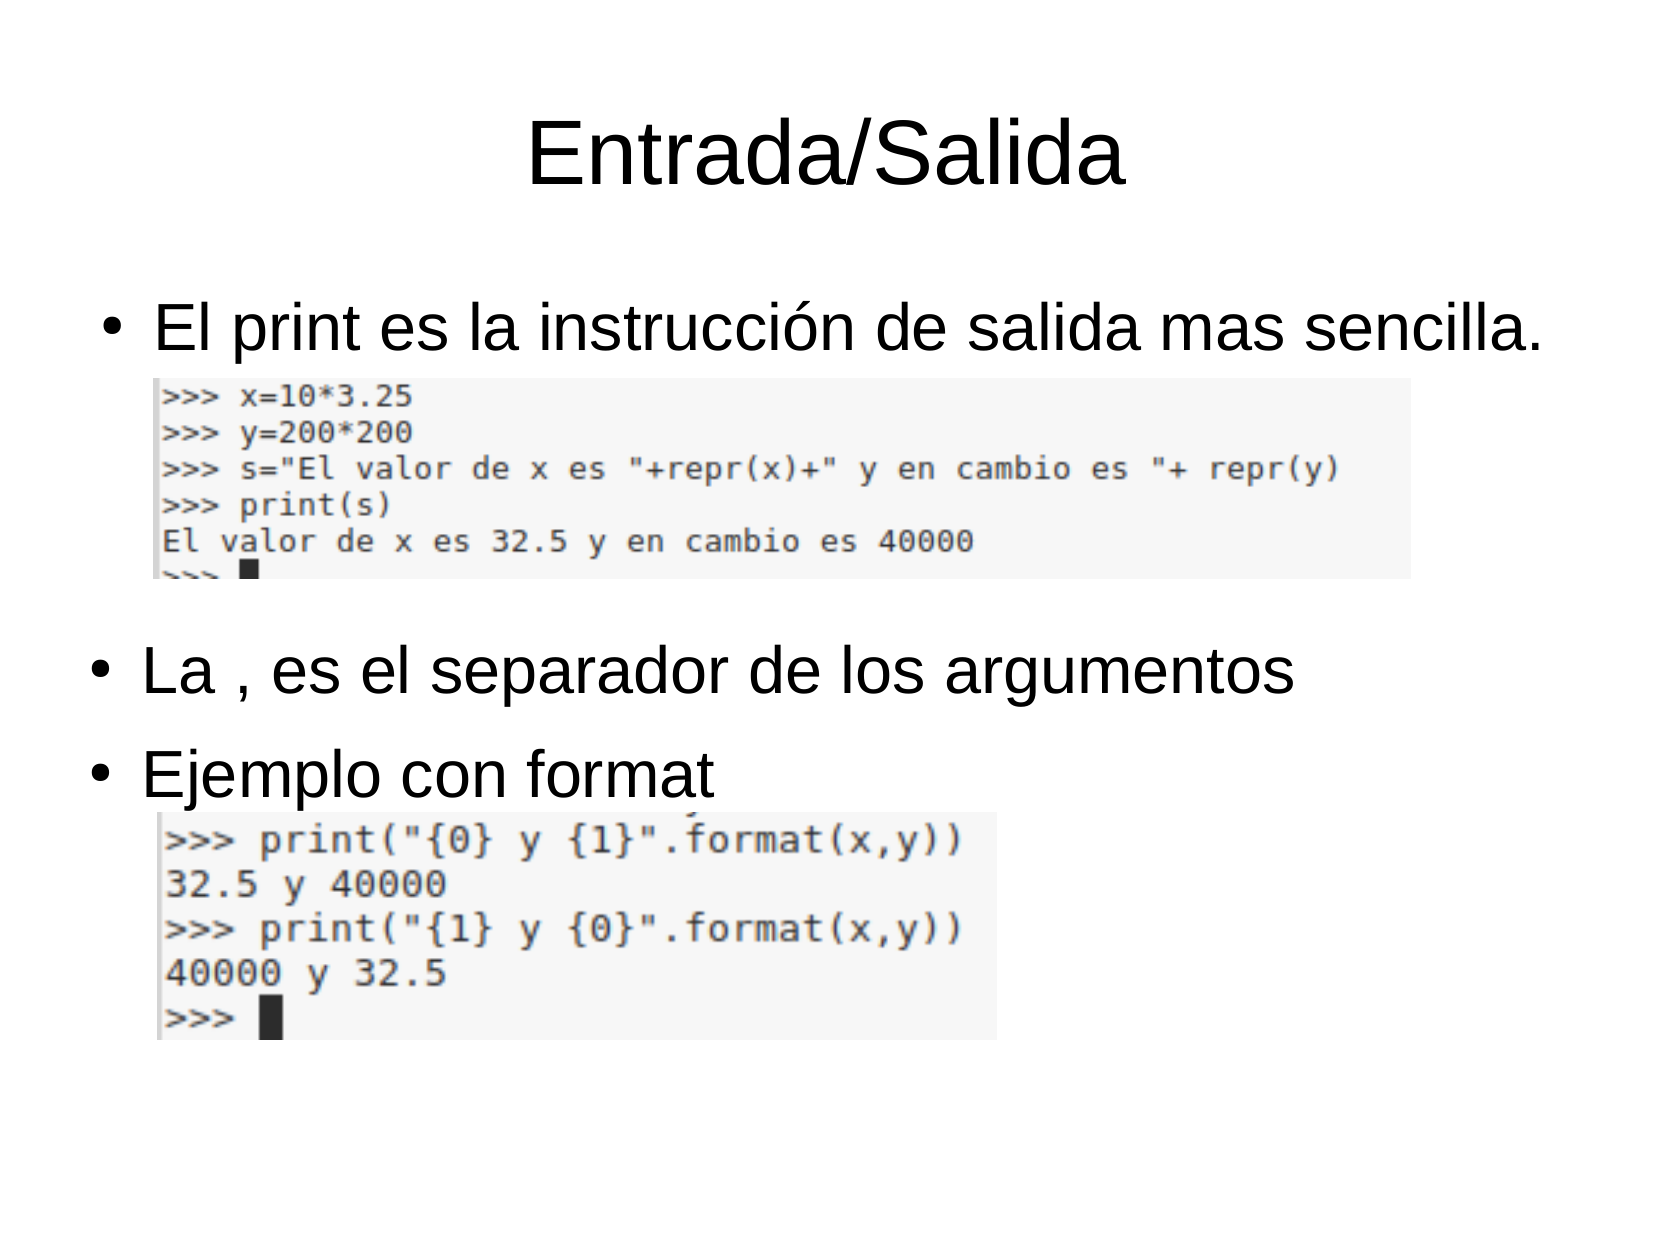

# Entrada/Salida
El print es la instrucción de salida mas sencilla.
La , es el separador de los argumentos
Ejemplo con format